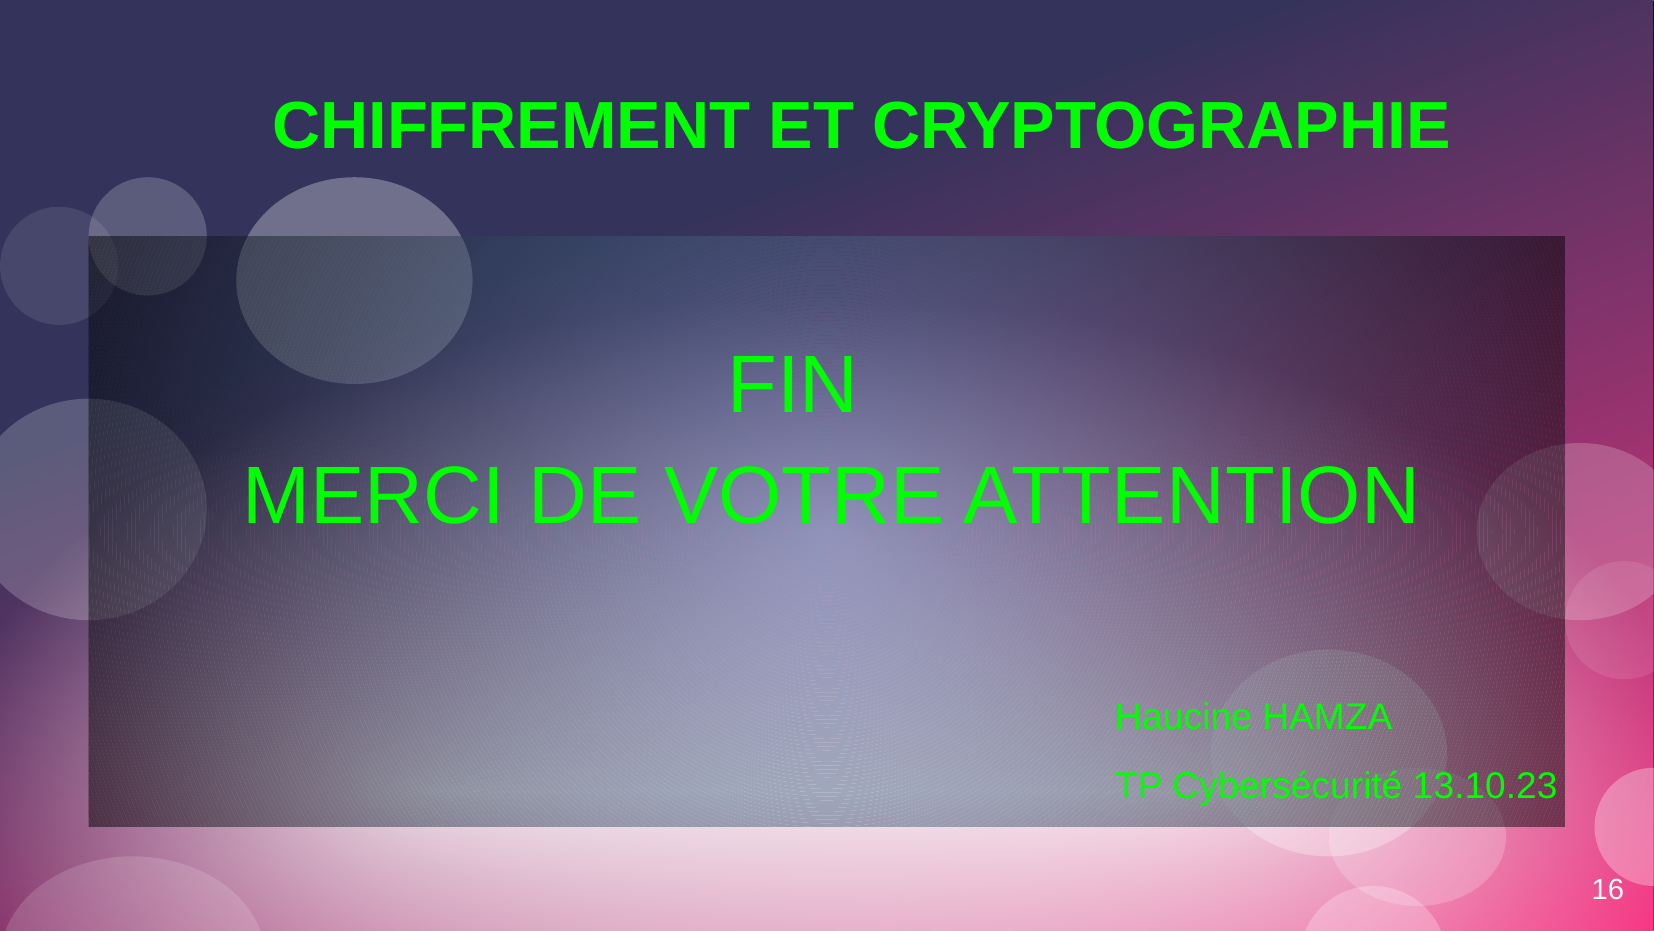

# Chiffrement et Cryptographie
 FIN
 MERCI DE VOTRE ATTENTION
 Haucine HAMZA
 TP Cybersécurité 13.10.23